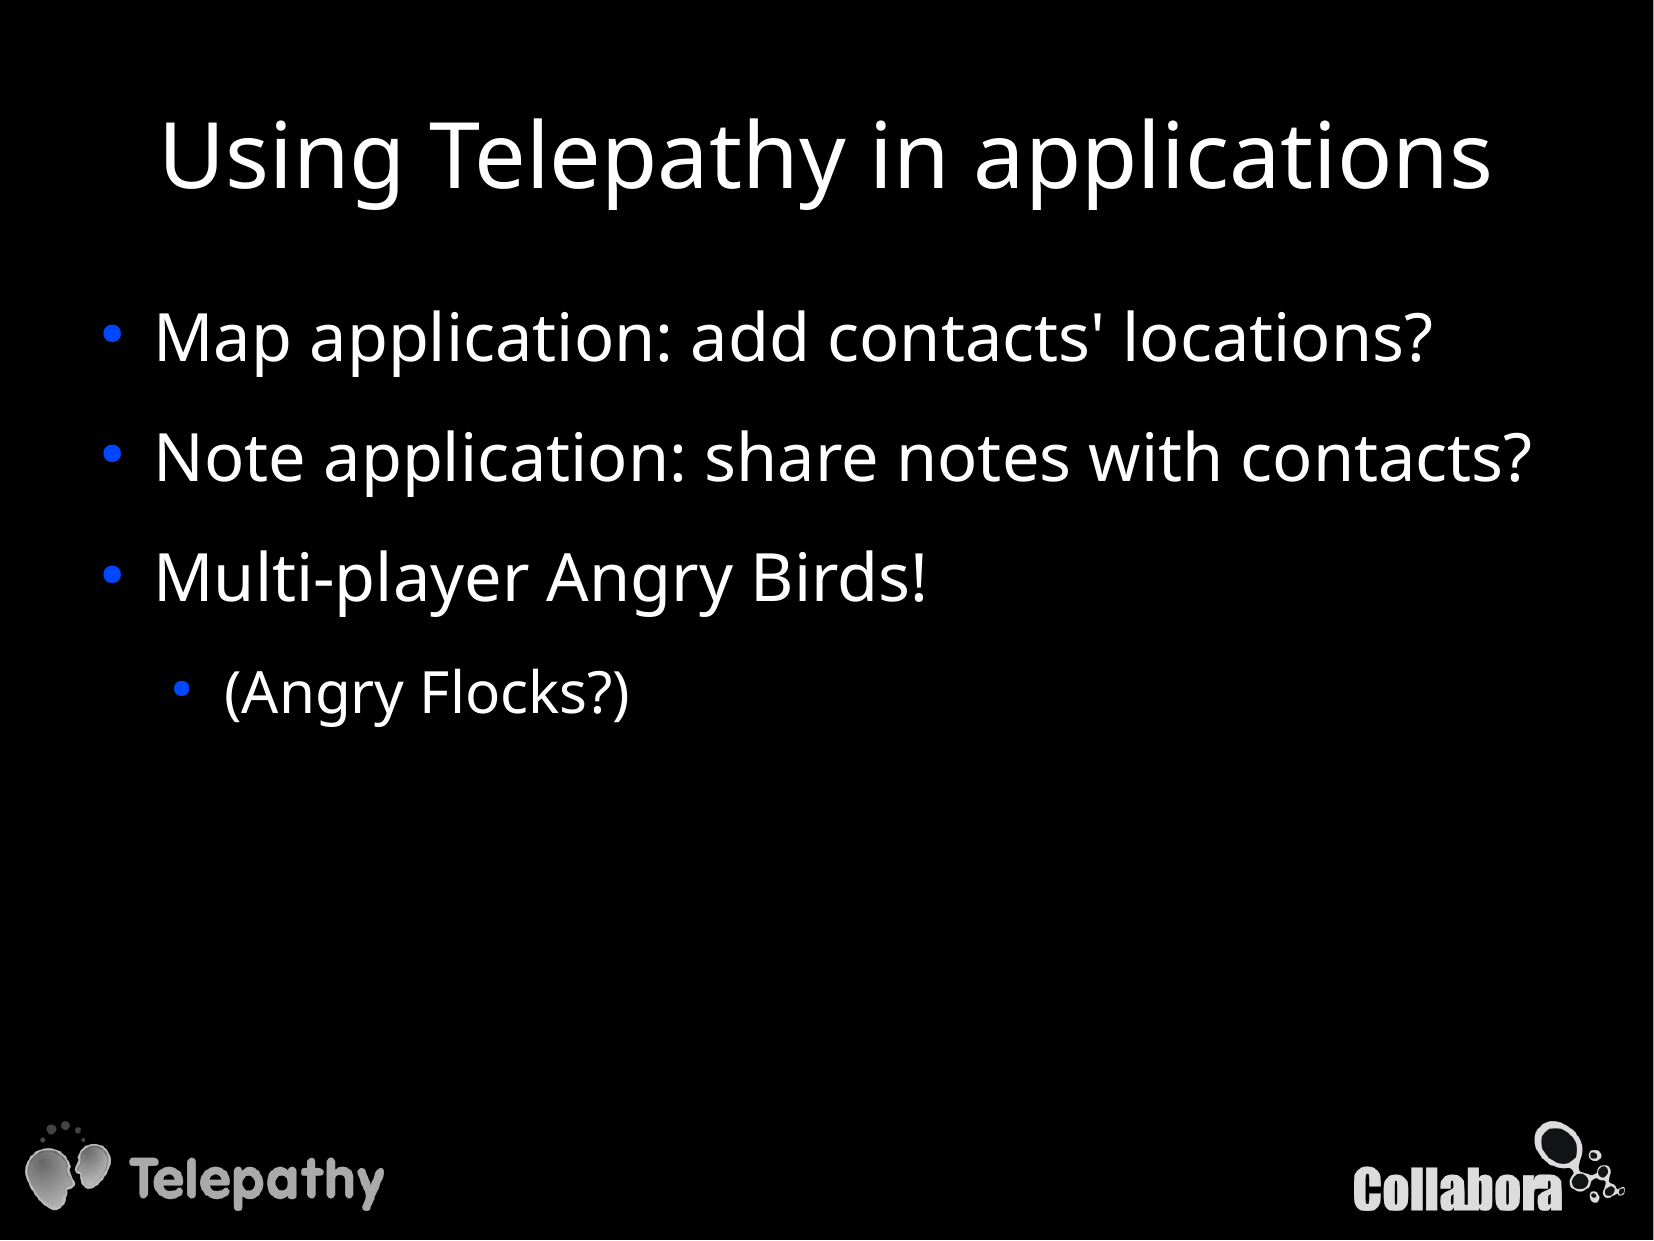

# Using Telepathy in applications
Map application: add contacts' locations?
Note application: share notes with contacts?
Multi-player Angry Birds!
(Angry Flocks?)